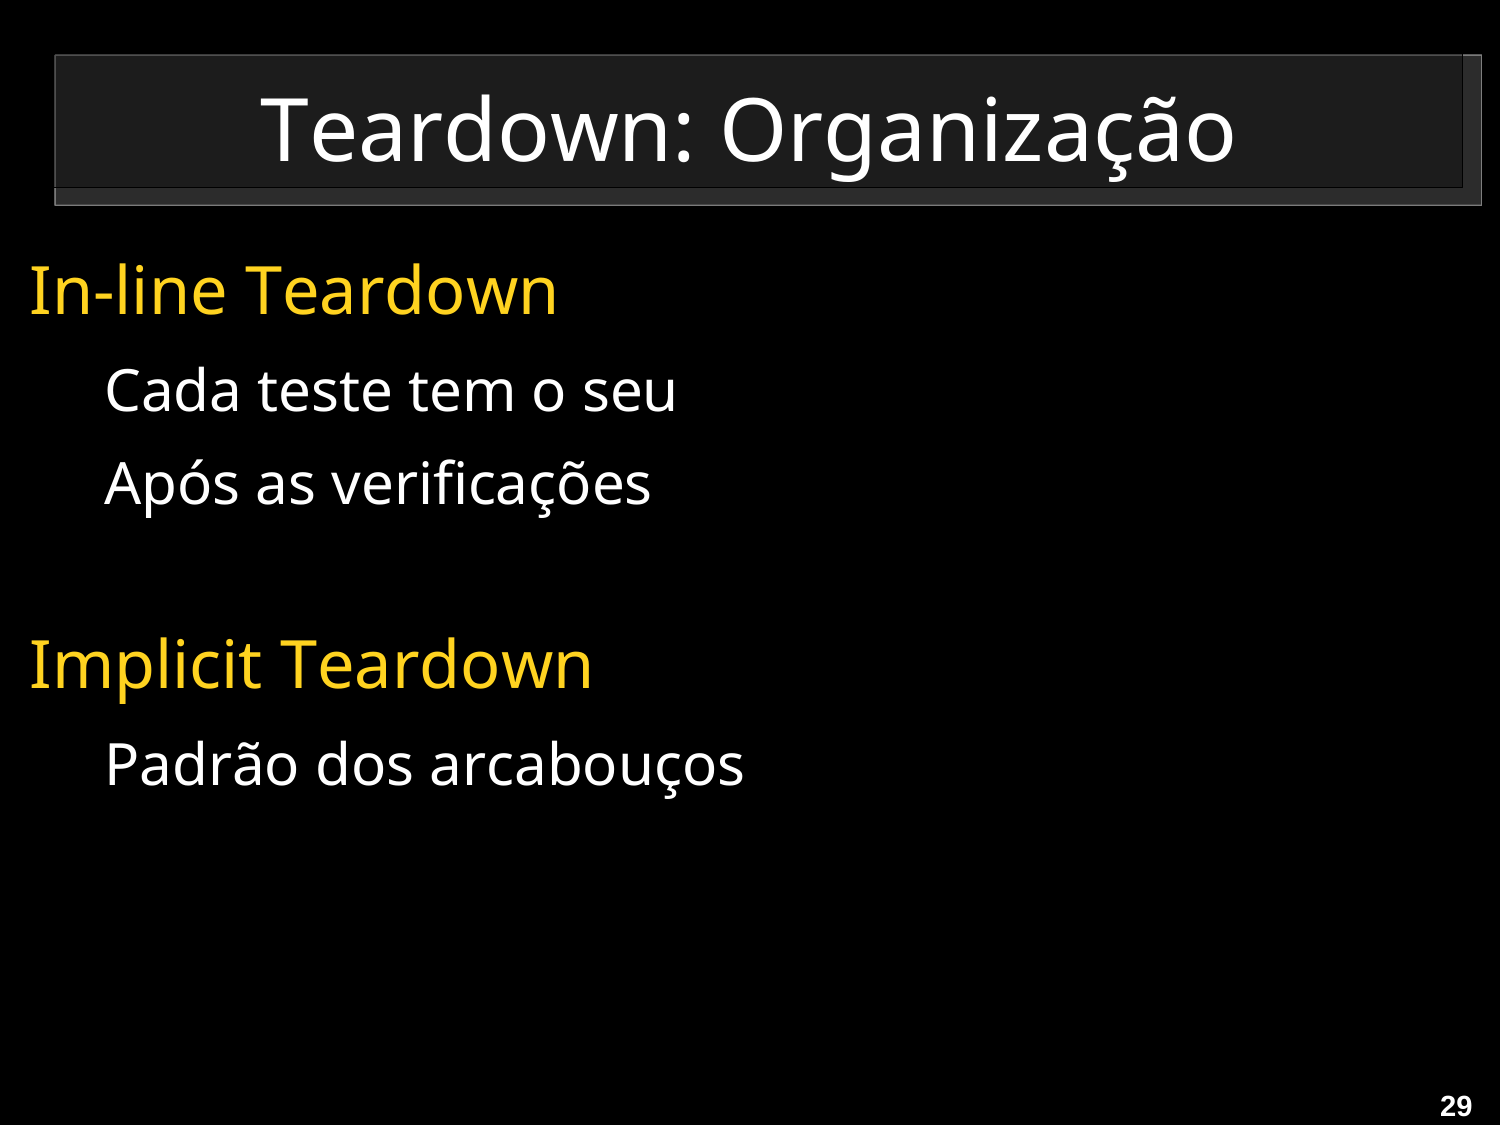

# Teardown: Organização
In-line Teardown
Cada teste tem o seu
Após as verificações
Implicit Teardown
Padrão dos arcabouços
29